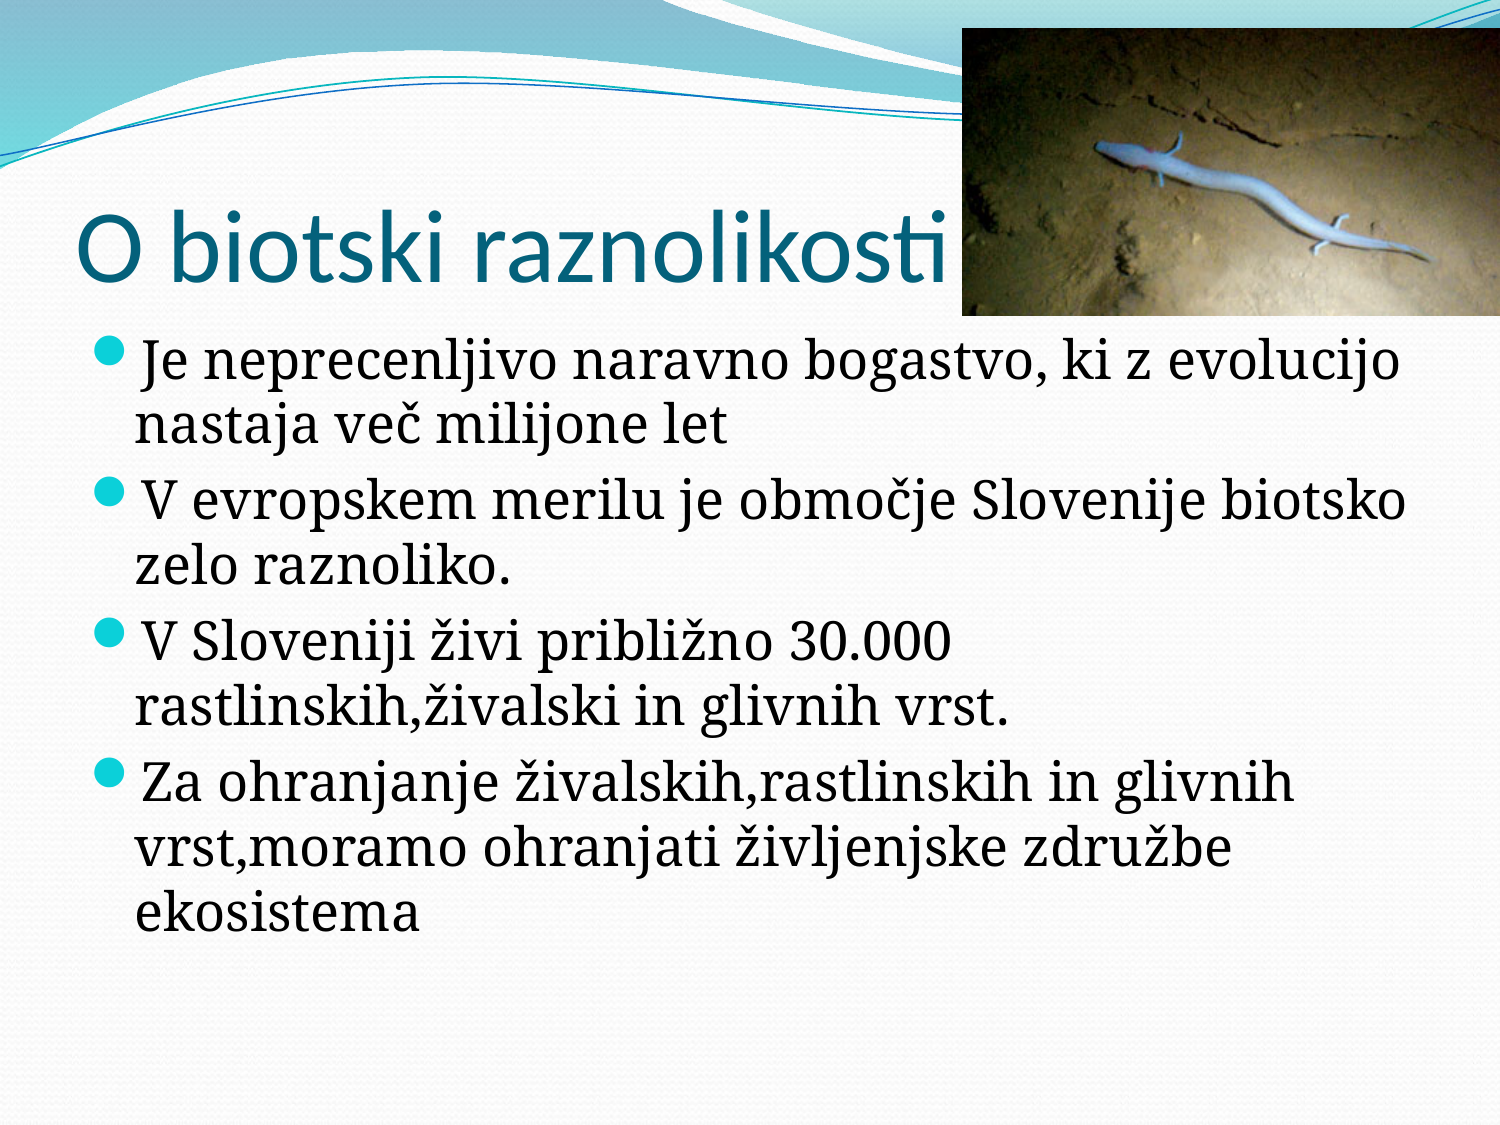

# O biotski raznolikosti
Je neprecenljivo naravno bogastvo, ki z evolucijo nastaja več milijone let
V evropskem merilu je območje Slovenije biotsko zelo raznoliko.
V Sloveniji živi približno 30.000 rastlinskih,živalski in glivnih vrst.
Za ohranjanje živalskih,rastlinskih in glivnih vrst,moramo ohranjati življenjske združbe ekosistema